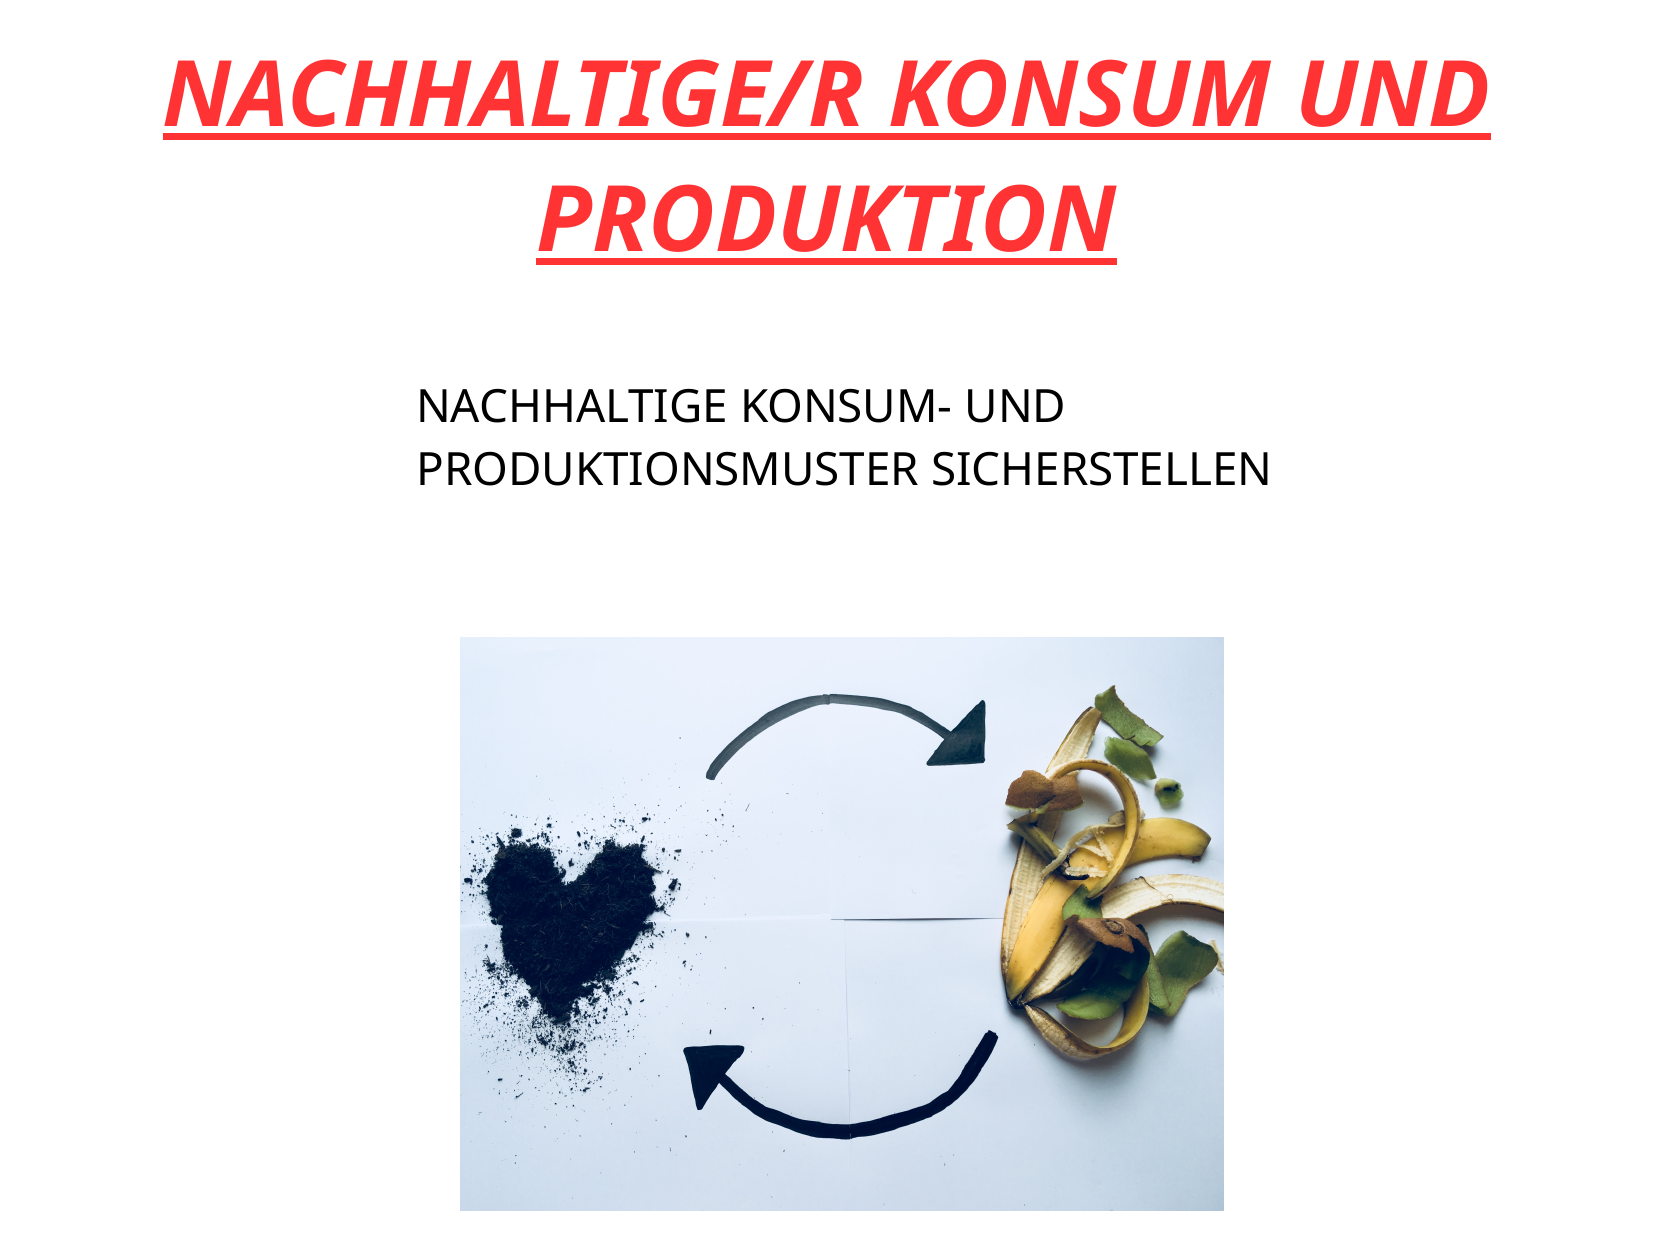

# NACHHALTIGE/R KONSUM UND PRODUKTION
NACHHALTIGE KONSUM- UND PRODUKTIONSMUSTER SICHERSTELLEN